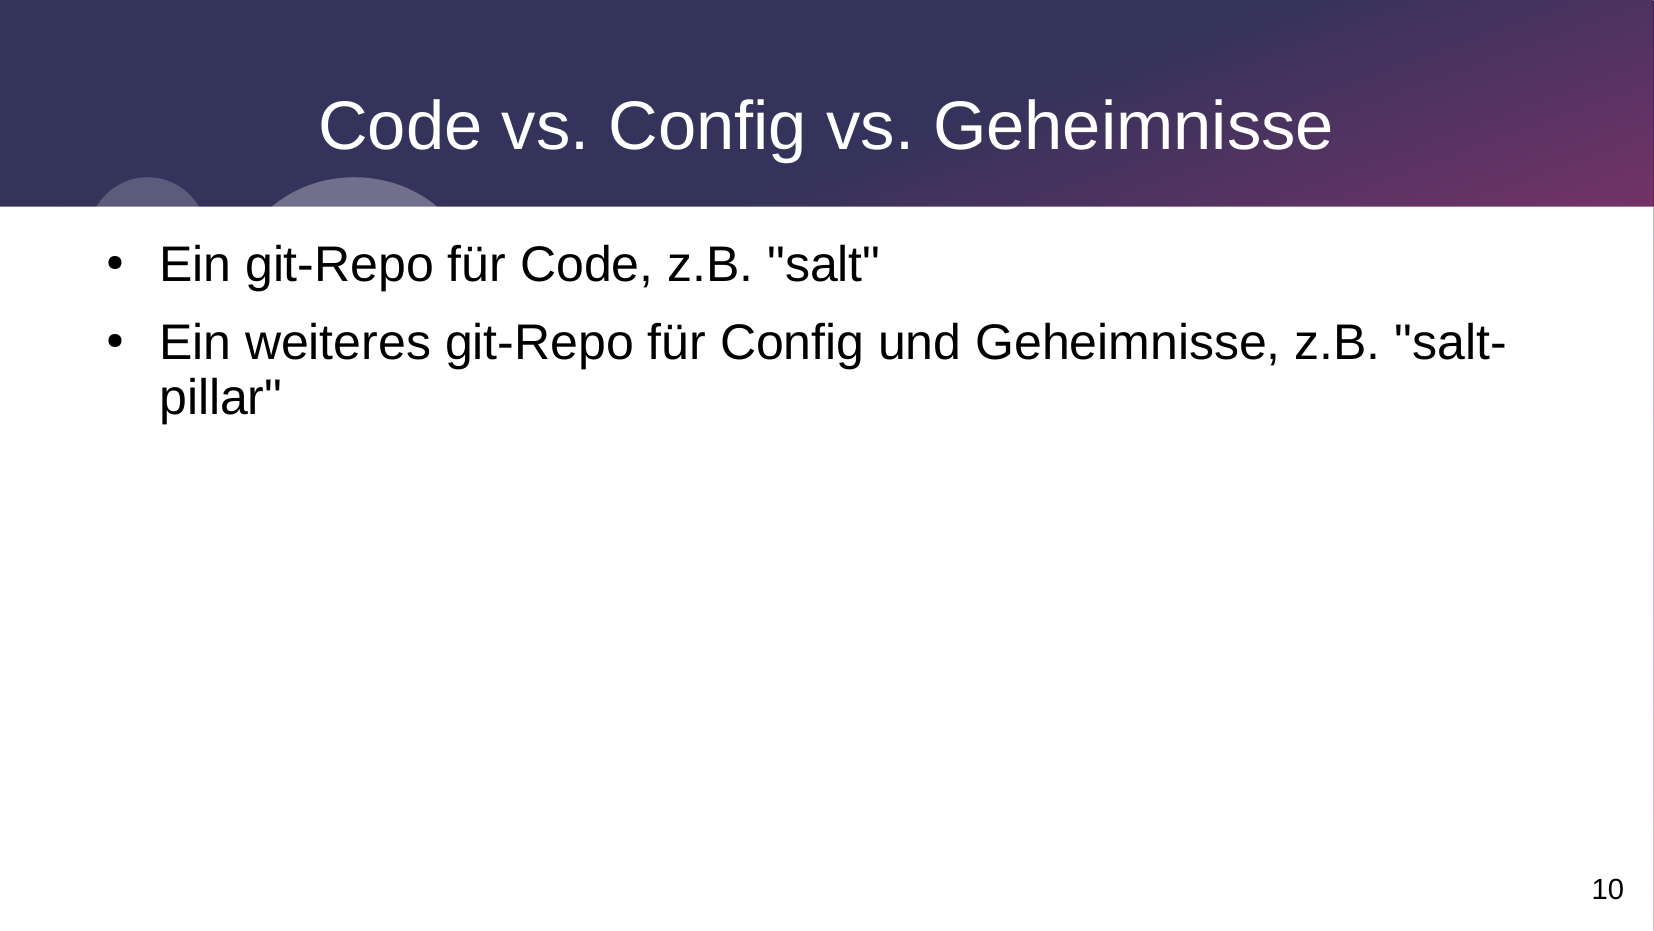

# Code vs. Config vs. Geheimnisse
Ein git-Repo für Code, z.B. "salt"
Ein weiteres git-Repo für Config und Geheimnisse, z.B. "salt-pillar"